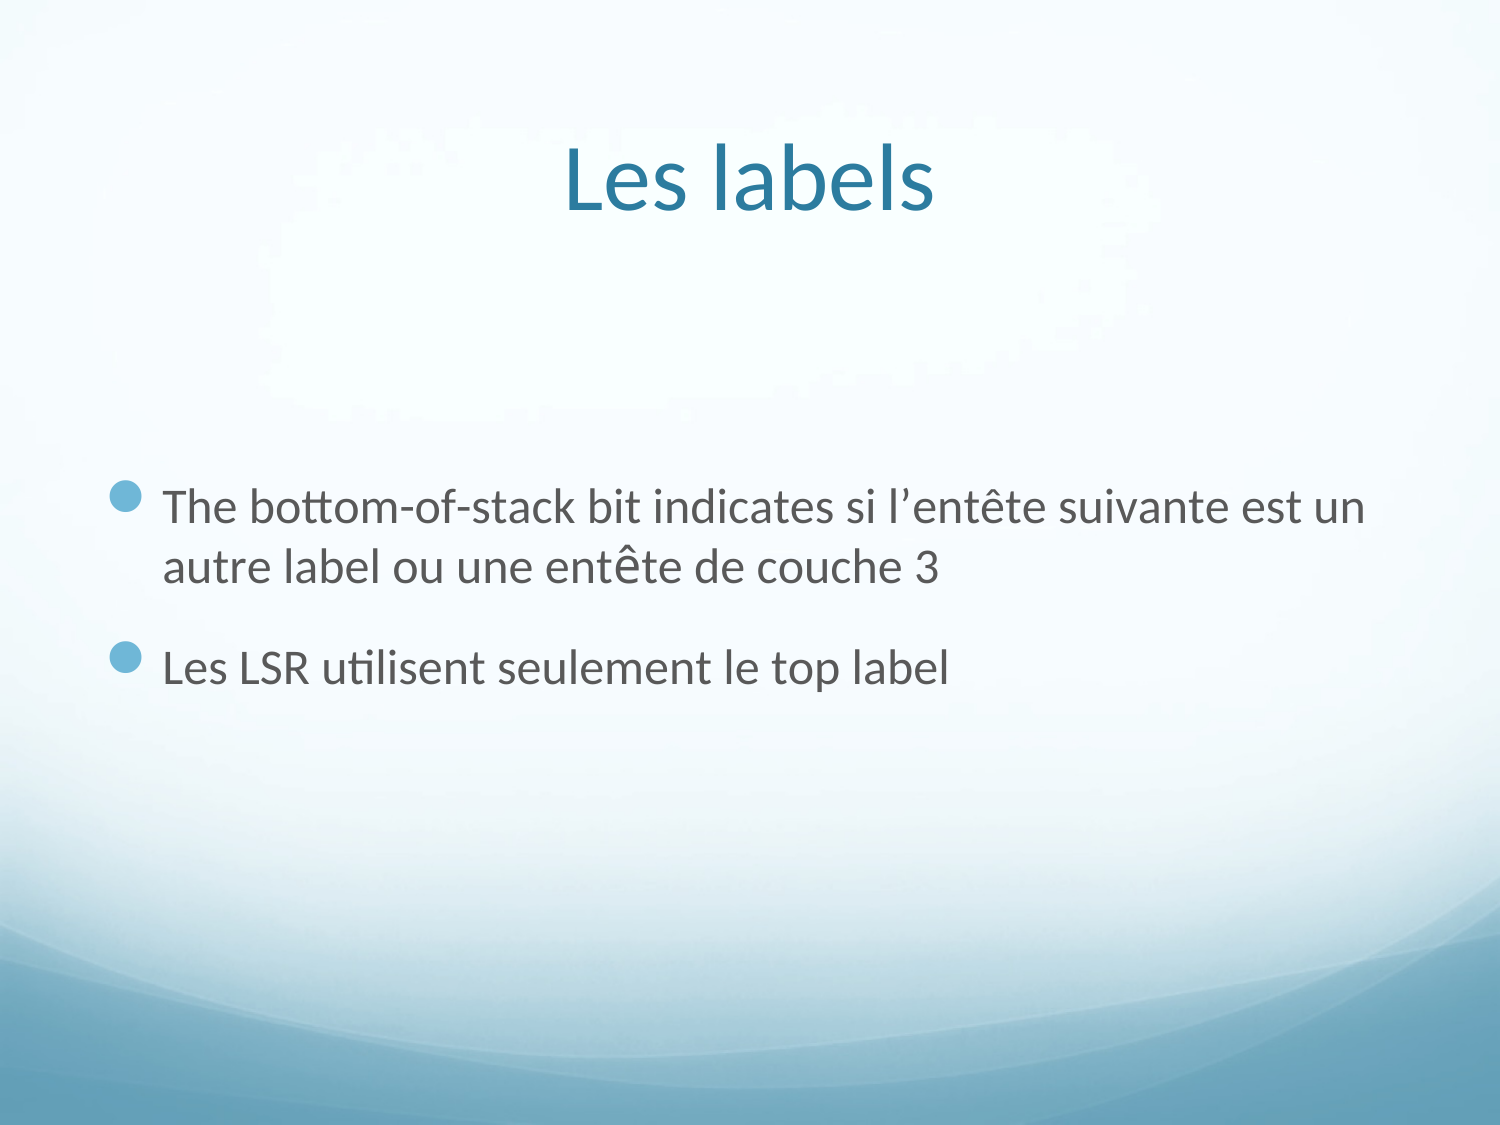

# Les labels
The bottom-of-stack bit indicates si l’entête suivante est un autre label ou une entête de couche 3
Les LSR utilisent seulement le top label